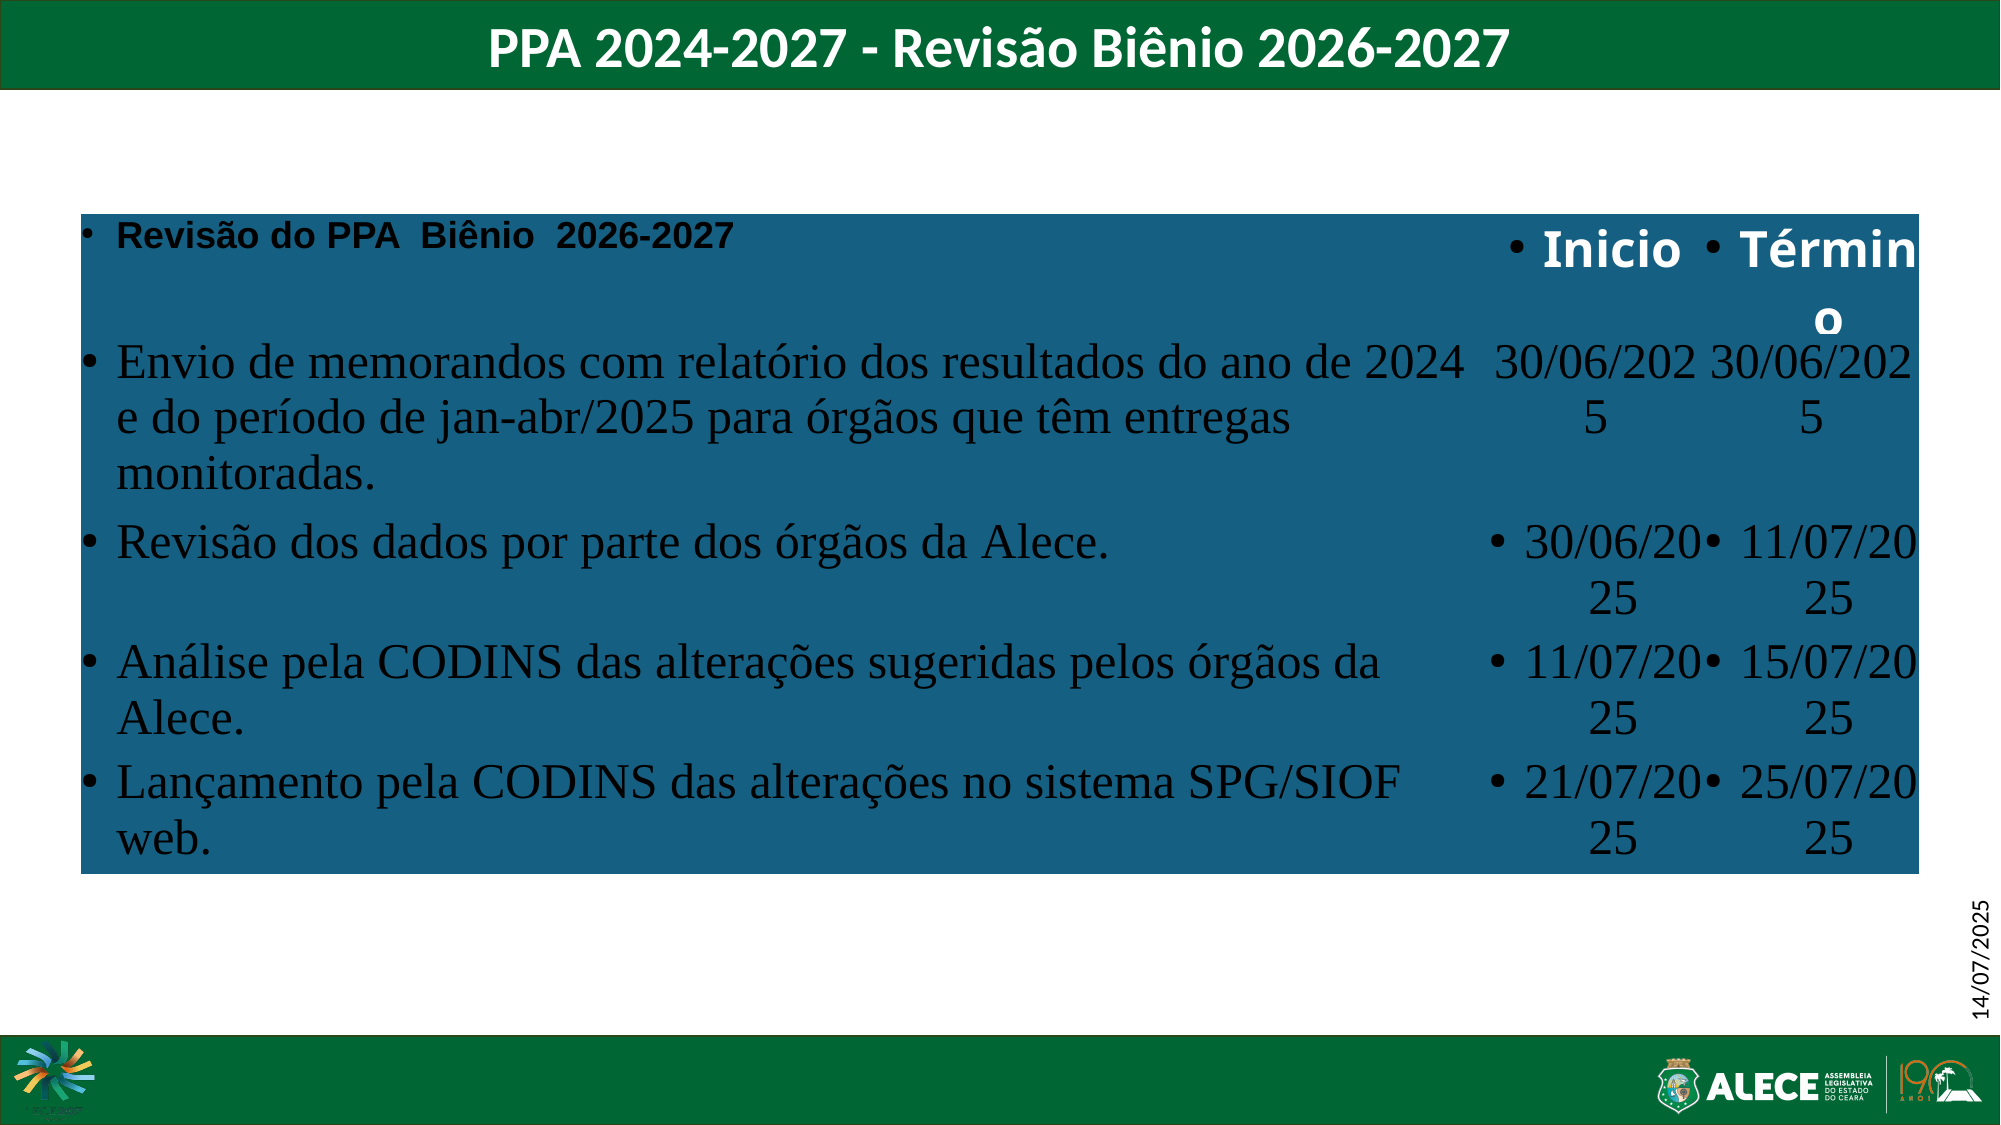

PPA 2024-2027 - Revisão Biênio 2026-2027
| Revisão do PPA Biênio 2026-2027 | Inicio | Término |
| --- | --- | --- |
| Envio de memorandos com relatório dos resultados do ano de 2024 e do período de jan-abr/2025 para órgãos que têm entregas monitoradas. | 30/06/2025 | 30/06/2025 |
| Revisão dos dados por parte dos órgãos da Alece. | 30/06/2025 | 11/07/2025 |
| Análise pela CODINS das alterações sugeridas pelos órgãos da Alece. | 11/07/2025 | 15/07/2025 |
| Lançamento pela CODINS das alterações no sistema SPG/SIOF web. | 21/07/2025 | 25/07/2025 |
14/07/2025